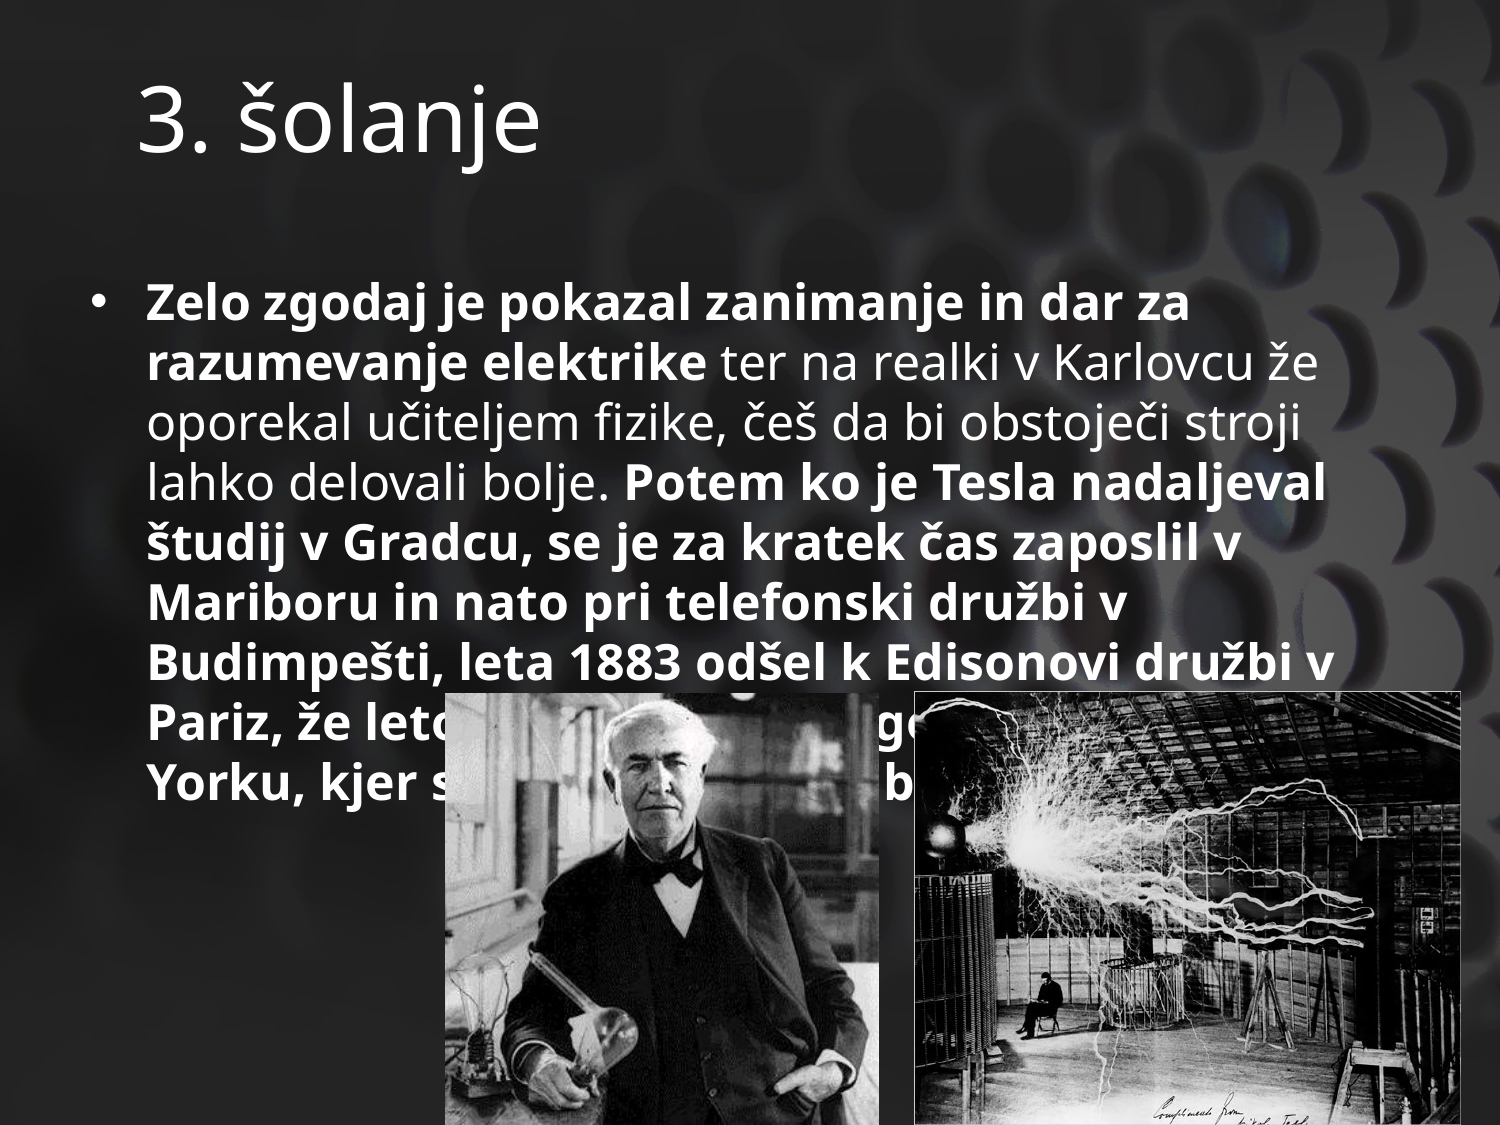

# 3. šolanje
Zelo zgodaj je pokazal zanimanje in dar za razumevanje elektrike ter na realki v Karlovcu že oporekal učiteljem fizike, češ da bi obstoječi stroji lahko delovali bolje. Potem ko je Tesla nadaljeval študij v Gradcu, se je za kratek čas zaposlil v Mariboru in nato pri telefonski družbi v Budimpešti, leta 1883 odšel k Edisonovi družbi v Pariz, že leto kasneje pa v njegovo centralo v New Yorku, kjer si je zgradil svoj laboratorij.